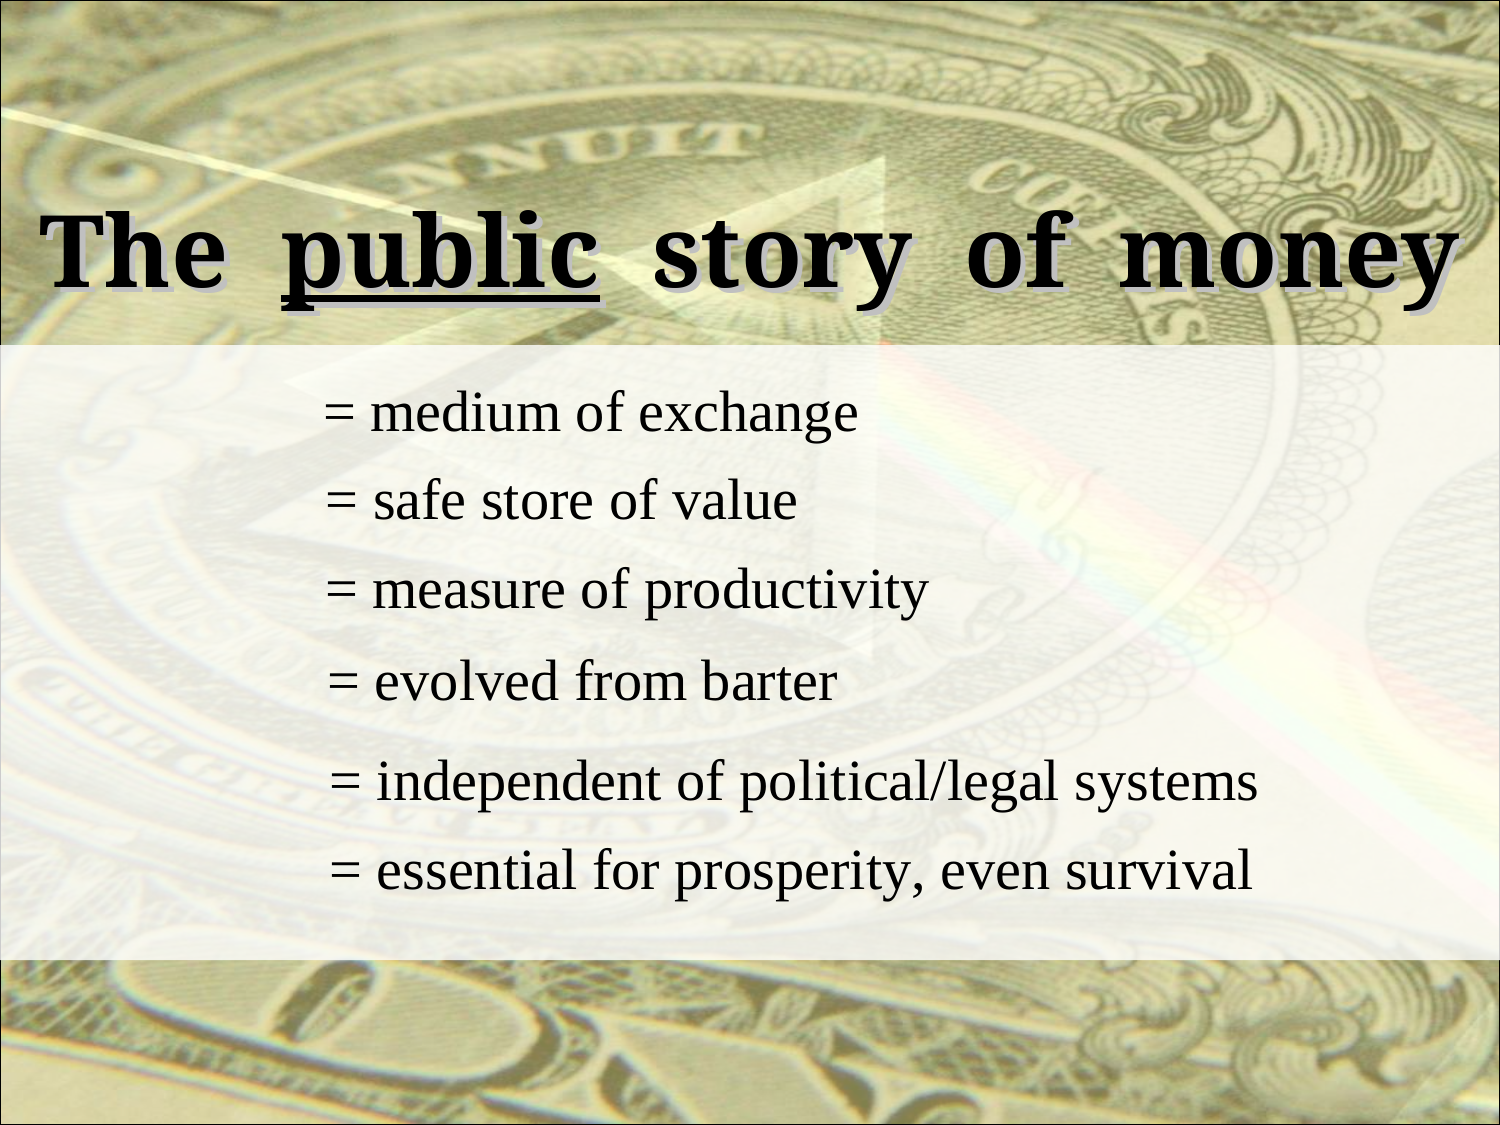

The public story of money
 = medium of exchange
= safe store of value
= measure of productivity
= evolved from barter
= independent of political/legal systems
= essential for prosperity, even survival